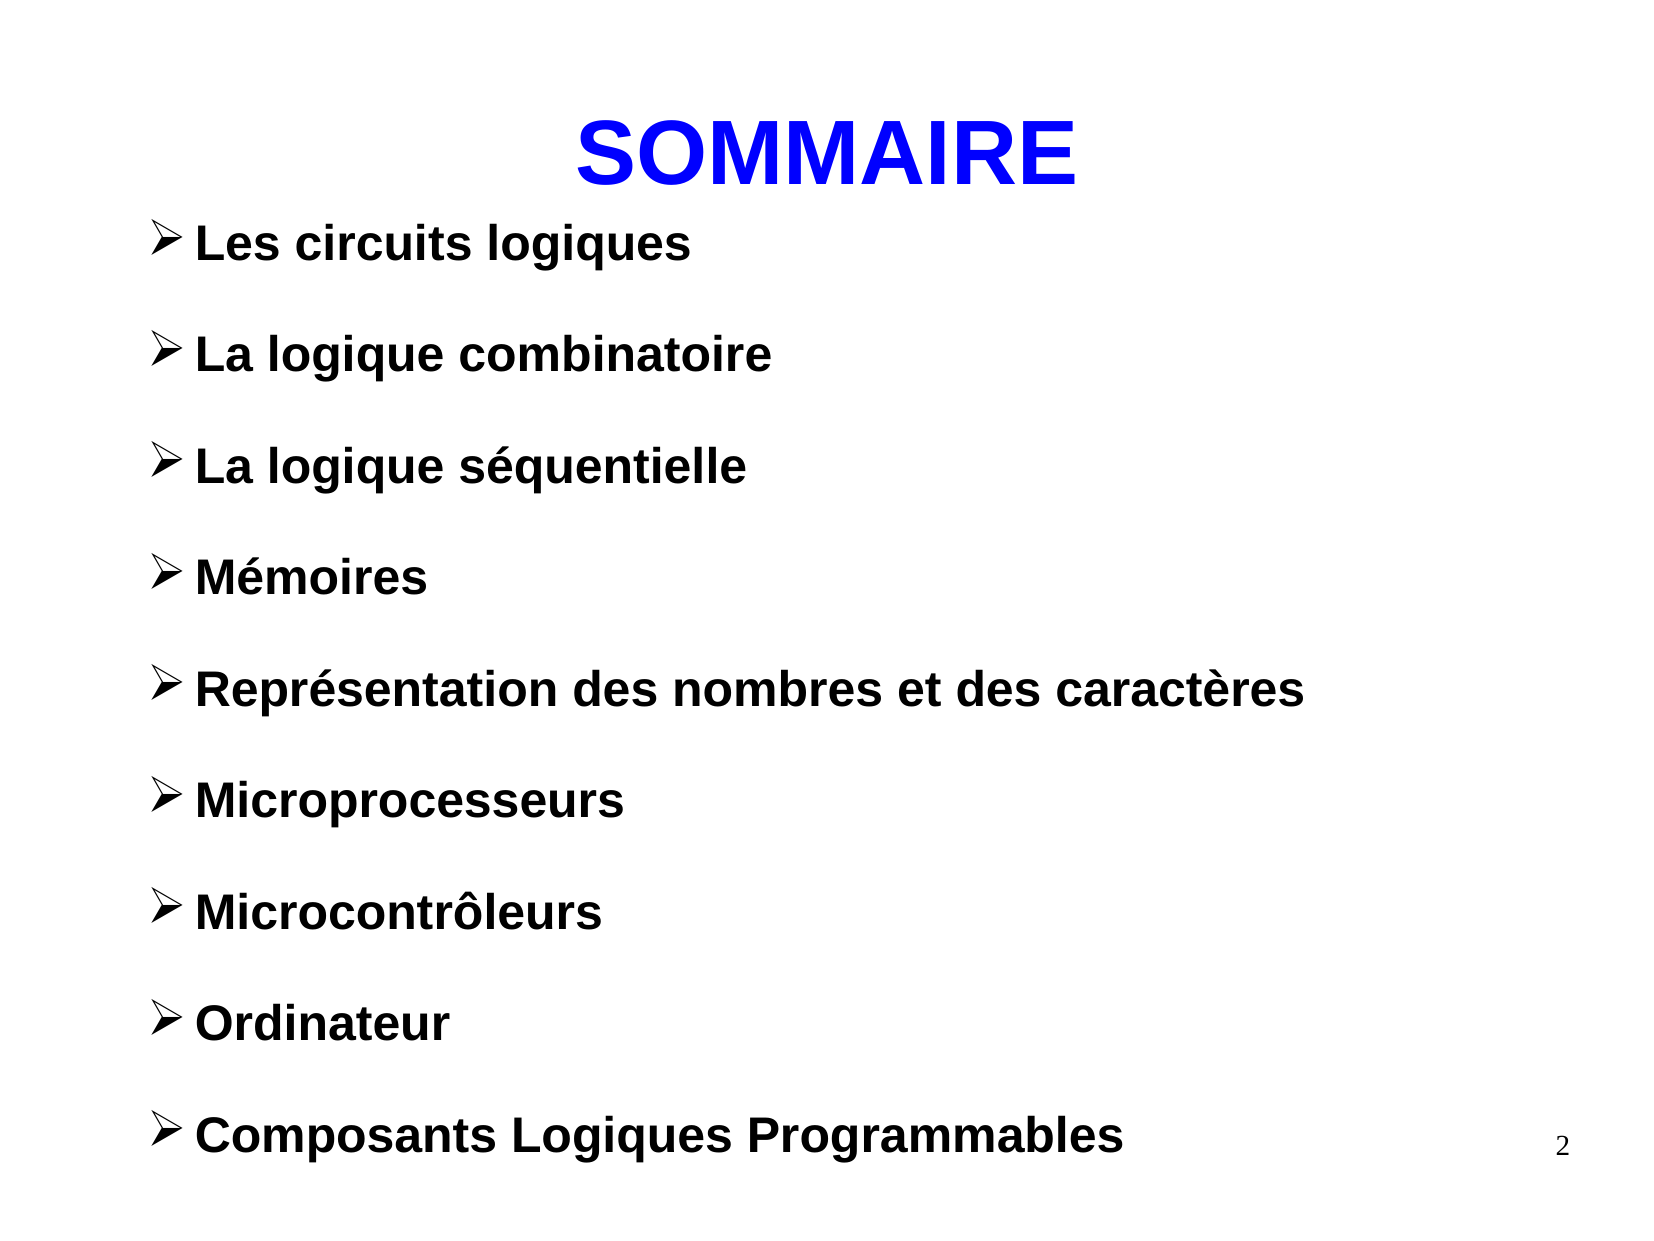

# SOMMAIRE
Les circuits logiques
La logique combinatoire
La logique séquentielle
Mémoires
Représentation des nombres et des caractères
Microprocesseurs
Microcontrôleurs
Ordinateur
Composants Logiques Programmables
2